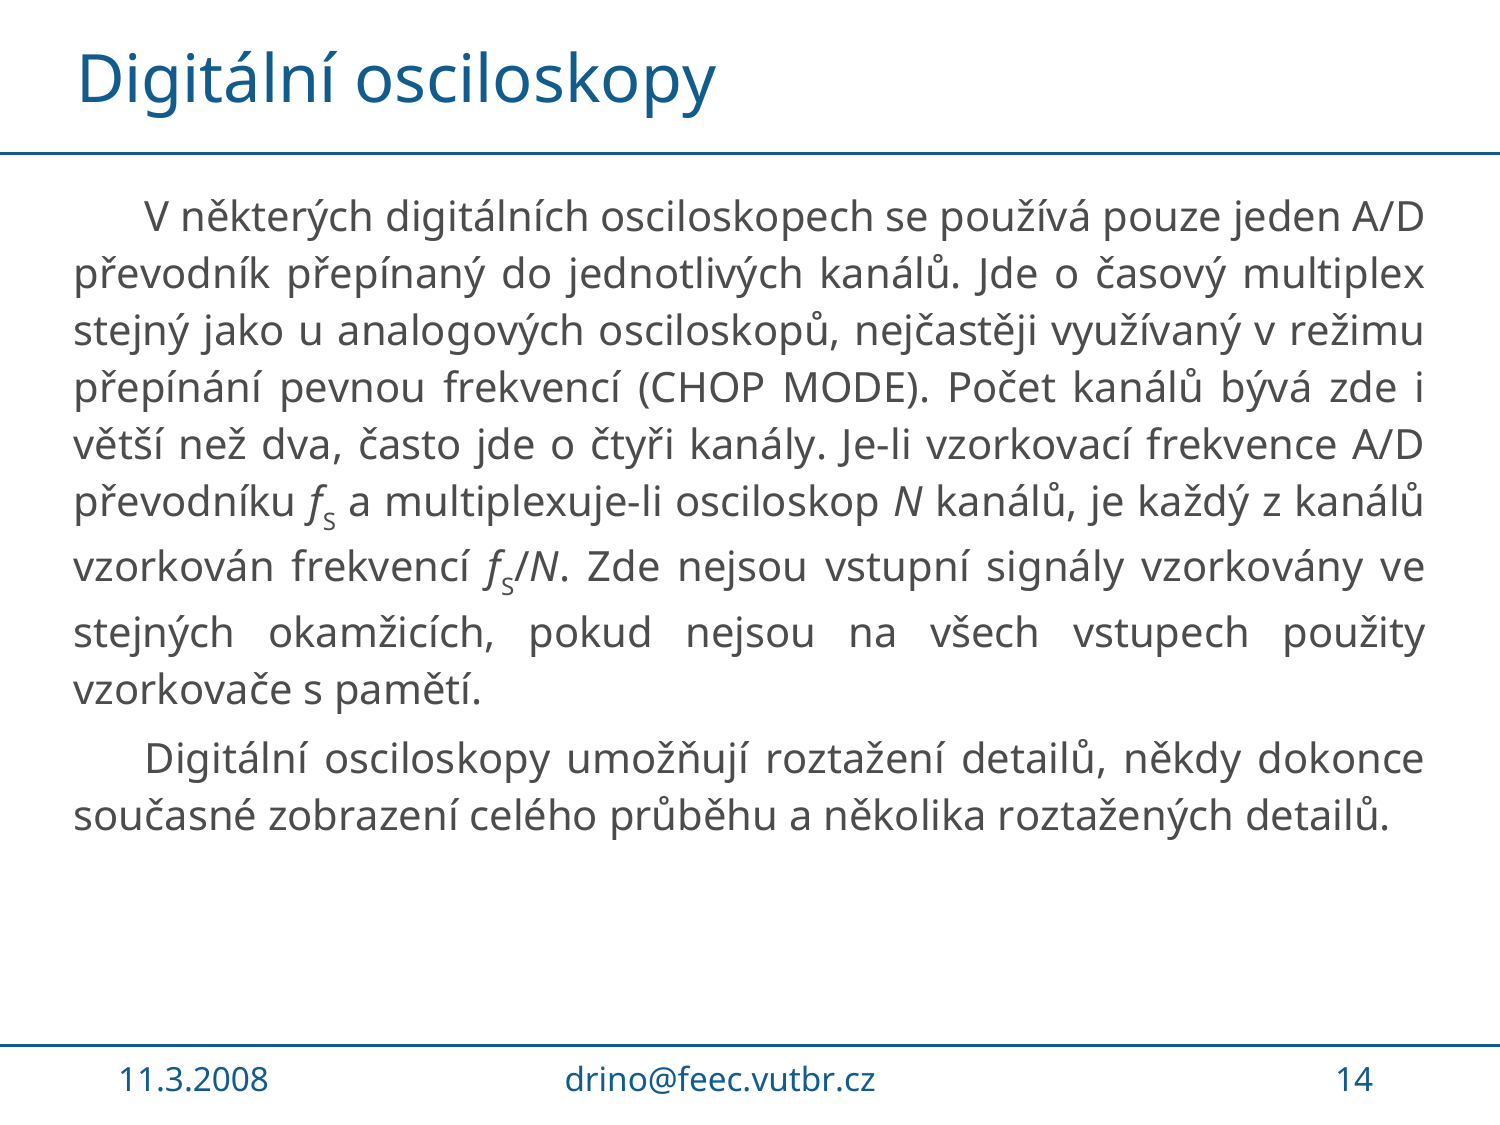

# Digitální osciloskopy
V některých digitálních osciloskopech se používá pouze jeden A/D převodník přepínaný do jednotlivých kanálů. Jde o časový multiplex stejný jako u analogových osciloskopů, nejčastěji využívaný v režimu přepínání pevnou frekvencí (CHOP MODE). Počet kanálů bývá zde i větší než dva, často jde o čtyři kanály. Je-li vzorkovací frekvence A/D převodníku fS a multiplexuje-li osciloskop N kanálů, je každý z kanálů vzorkován frekvencí fS/N. Zde nejsou vstupní signály vzorkovány ve stejných okamžicích, pokud nejsou na všech vstupech použity vzorkovače s pamětí.
Digitální osciloskopy umožňují roztažení detailů, někdy dokonce současné zobrazení celého průběhu a několika roztažených detailů.
11.3.2008
drino@feec.vutbr.cz